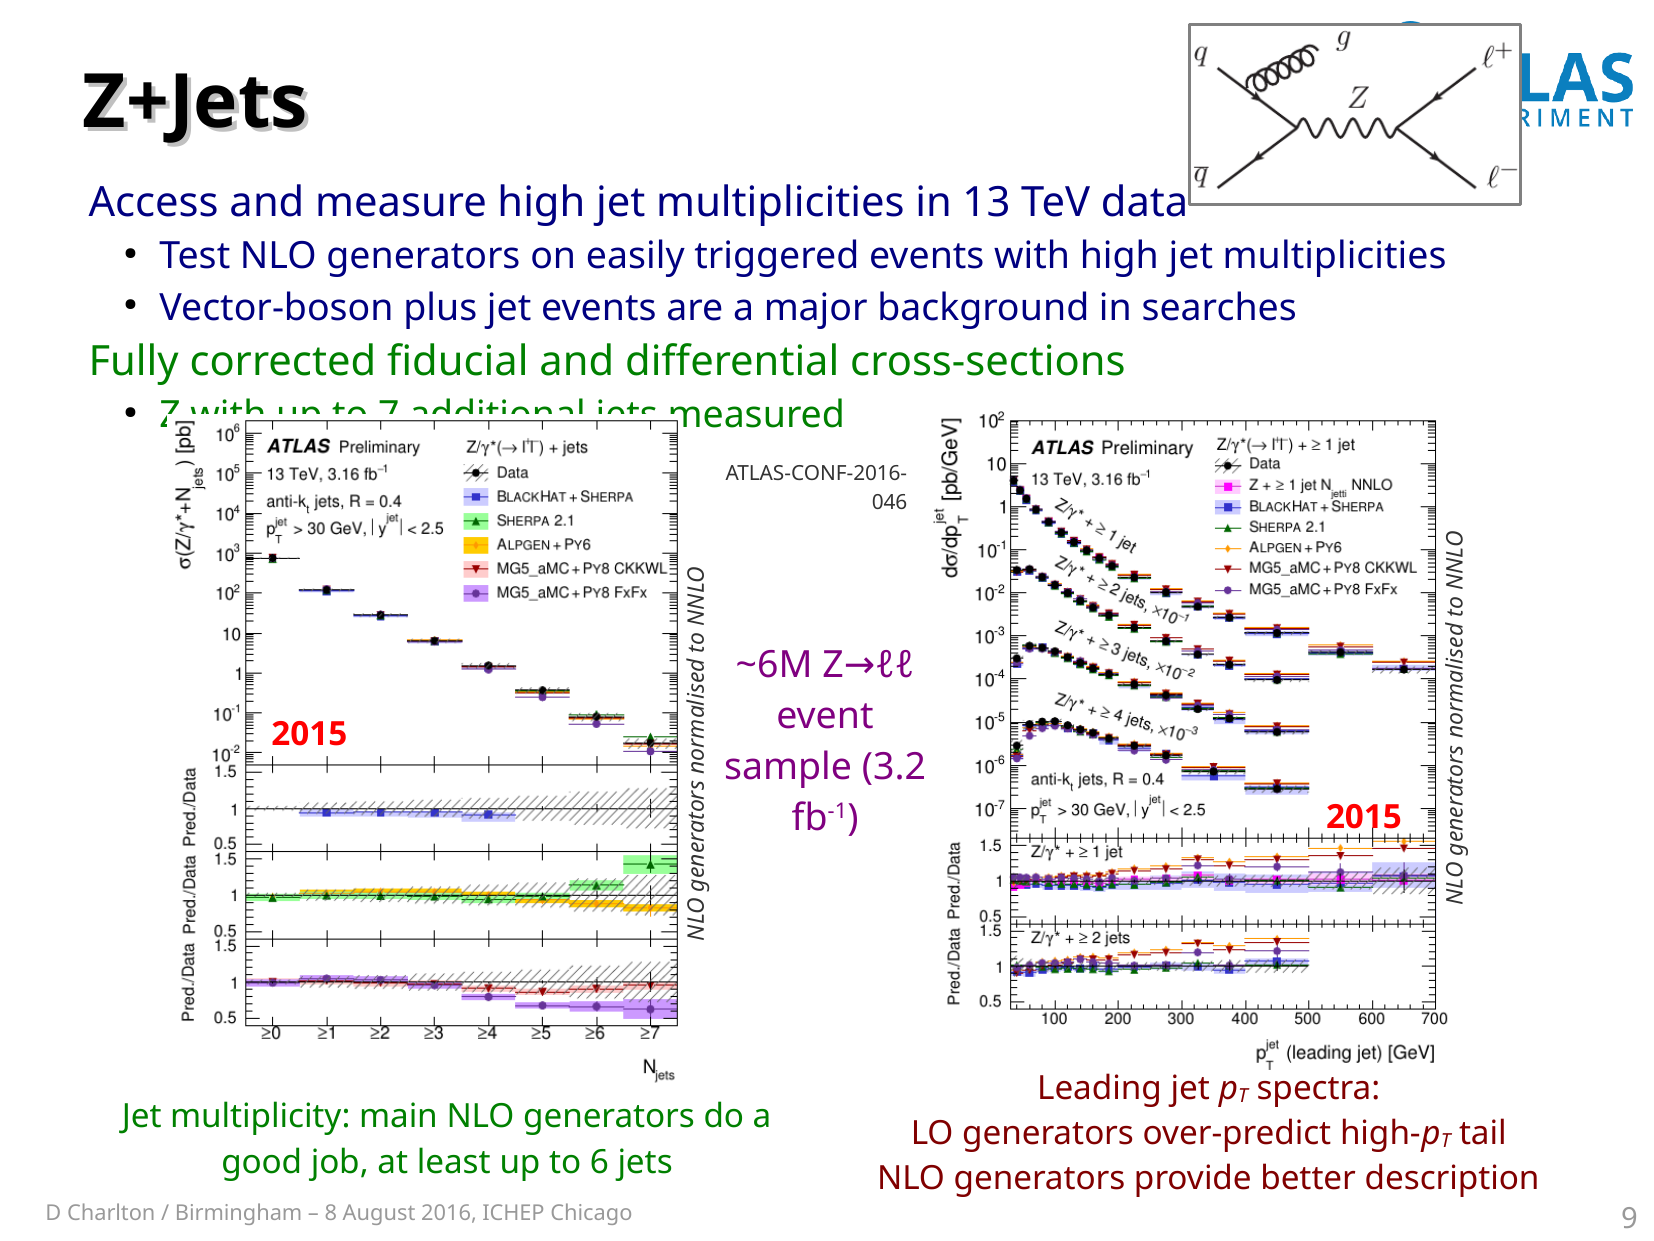

# Z+Jets
Access and measure high jet multiplicities in 13 TeV data
Test NLO generators on easily triggered events with high jet multiplicities
Vector-boson plus jet events are a major background in searches
Fully corrected fiducial and differential cross-sections
Z with up to 7 additional jets measured
ATLAS-CONF-2016-046
~6M Z→ℓℓ event sample (3.2 fb-1)
NLO generators normalised to NNLO
2015
NLO generators normalised to NNLO
2015
Leading jet pT spectra:
LO generators over-predict high-pT tail
NLO generators provide better description
Jet multiplicity: main NLO generators do a good job, at least up to 6 jets